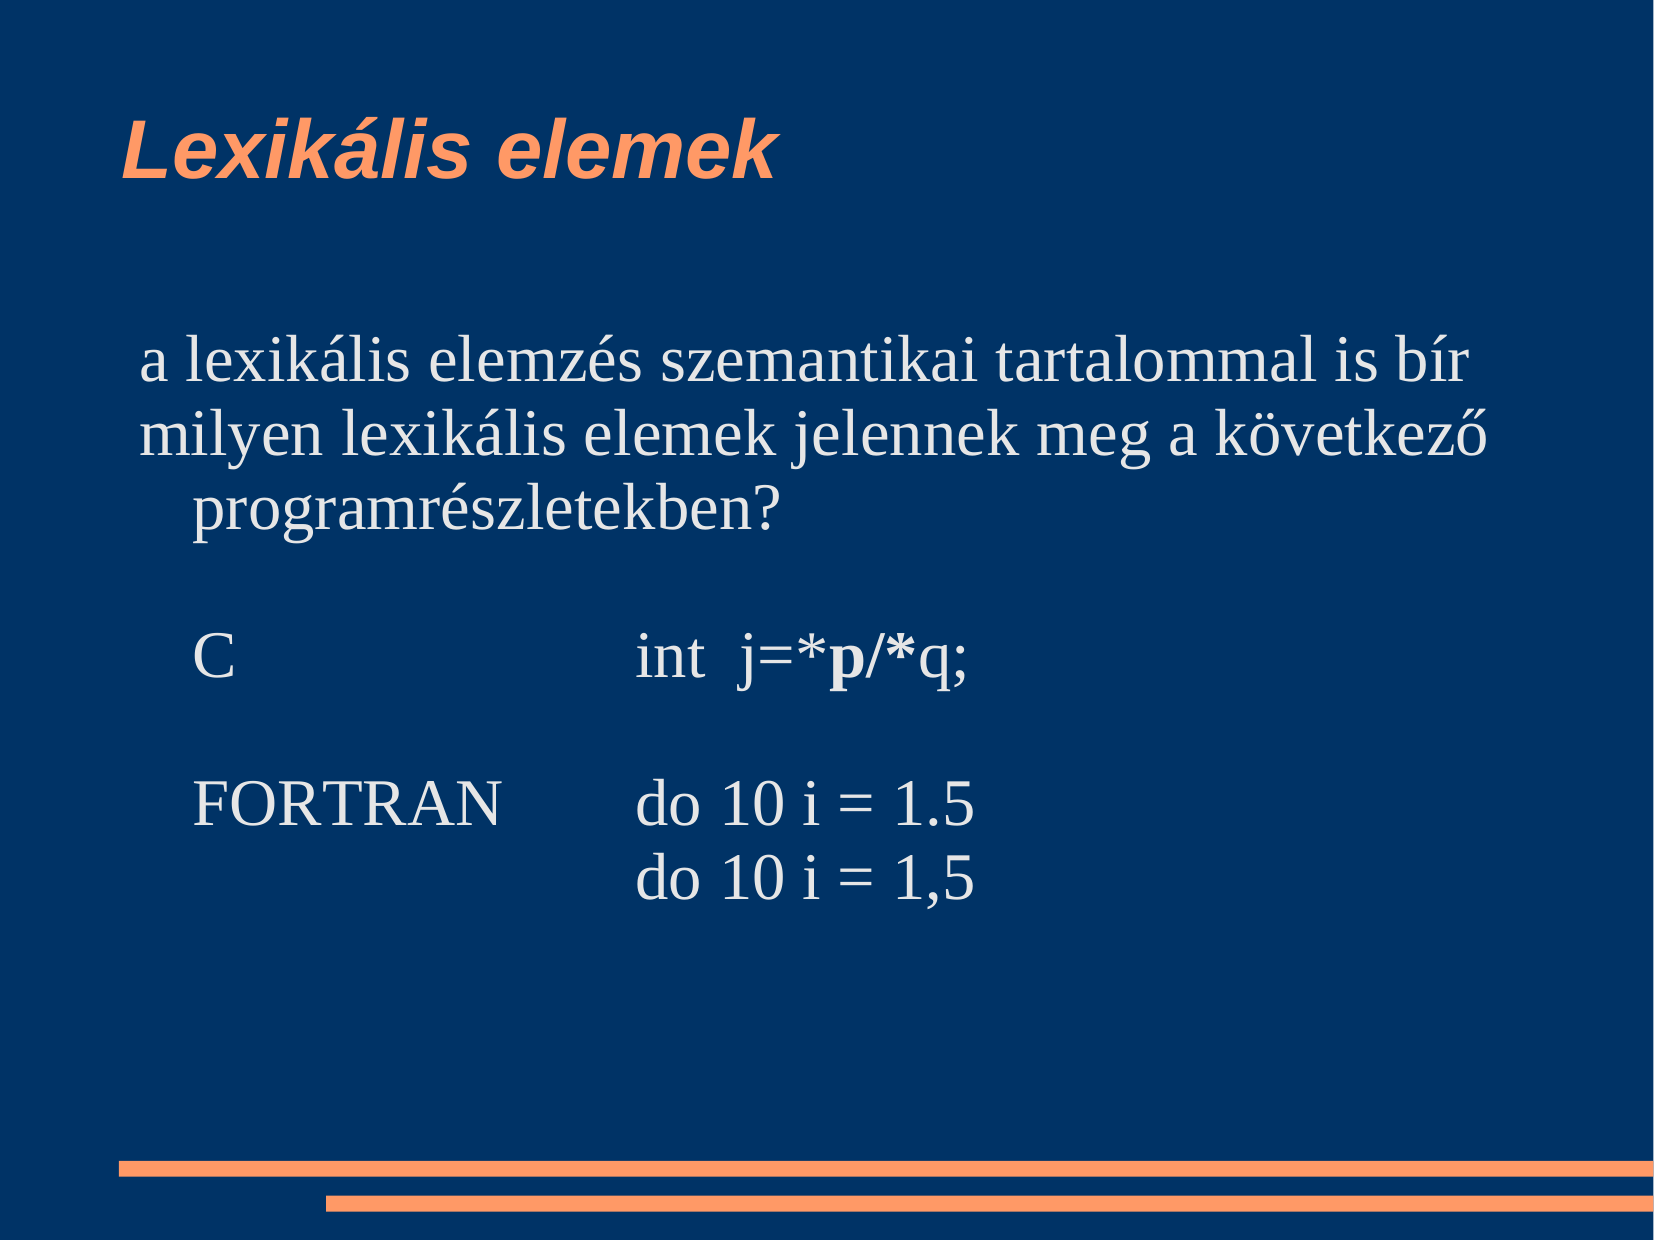

# Lexikális elemek
a lexikális elemzés szemantikai tartalommal is bír
milyen lexikális elemek jelennek meg a következő programrészletekben?
C						int j=*p/*q;
FORTRAN		do 10 i = 1.5
						do 10 i = 1,5